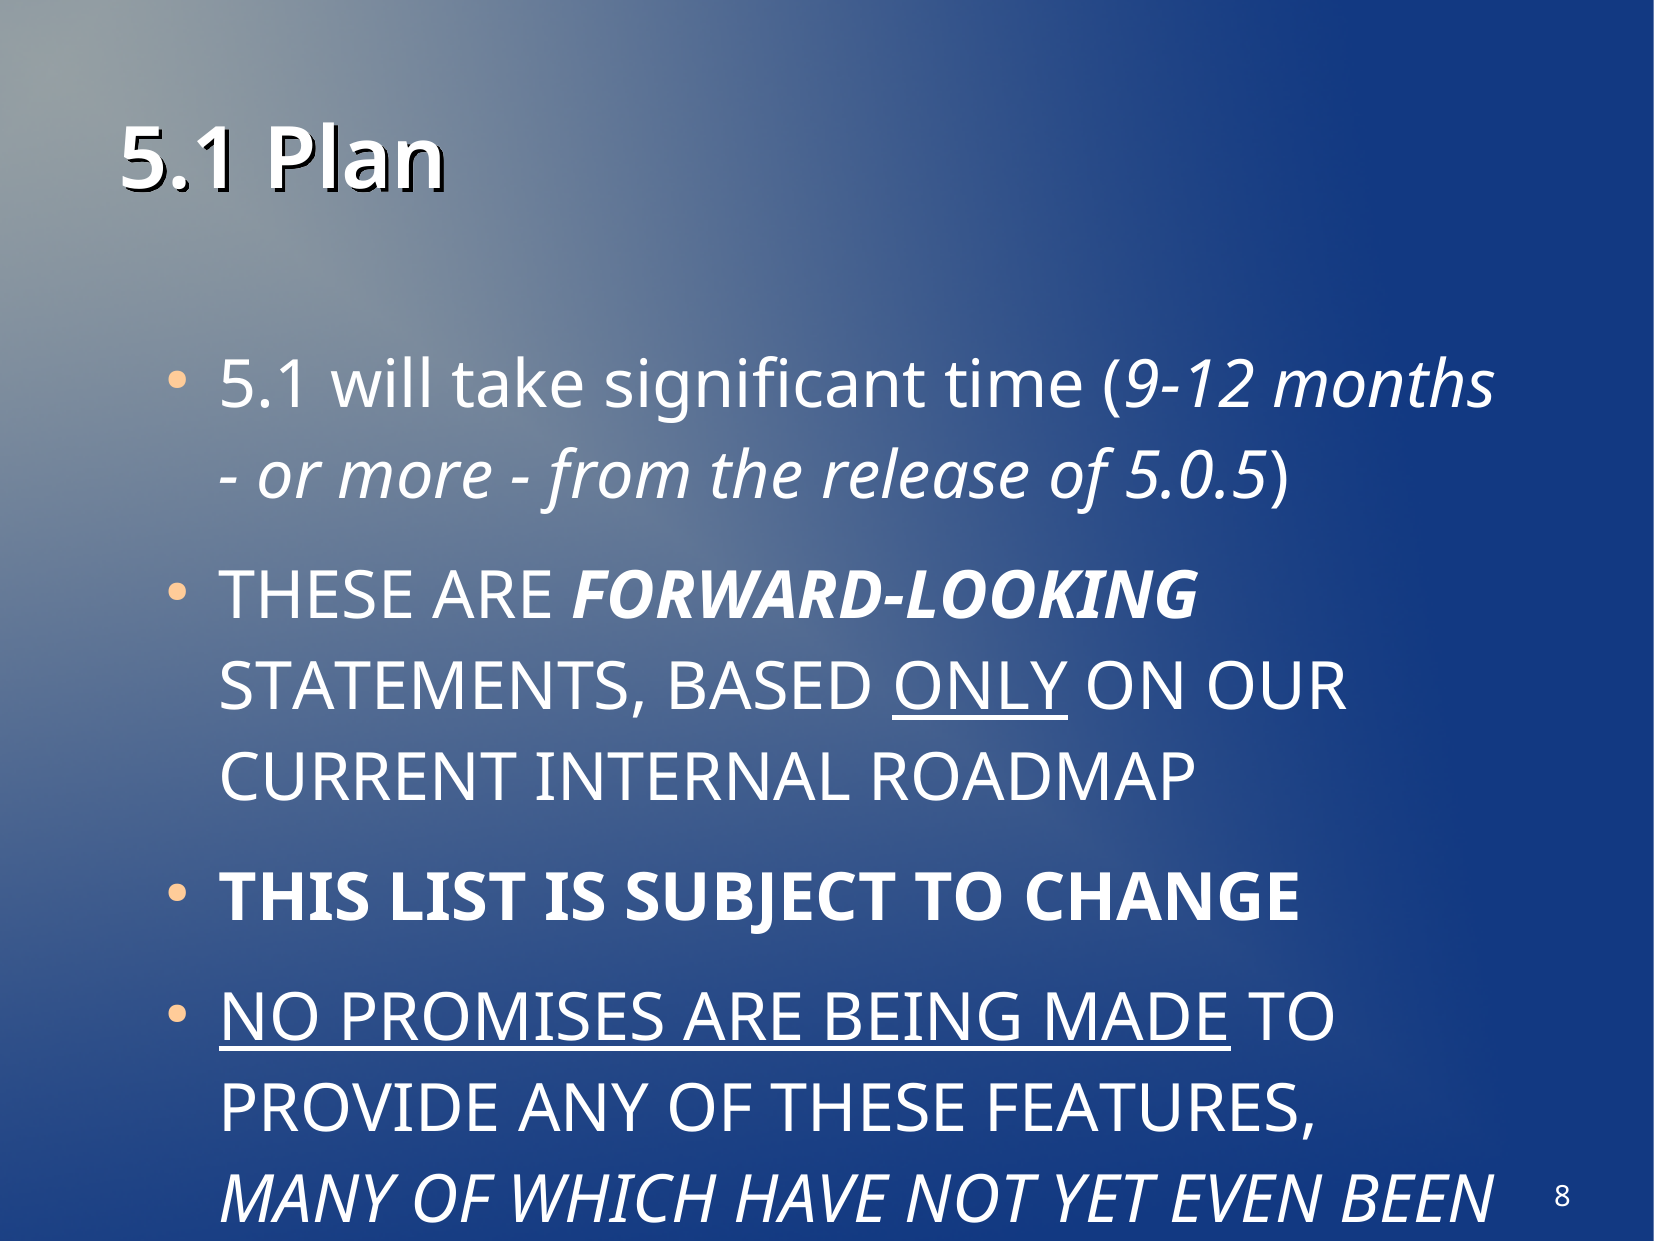

# 5.1 Plan
5.1 will take significant time (9-12 months - or more - from the release of 5.0.5)
THESE ARE FORWARD-LOOKING STATEMENTS, BASED ONLY ON OUR CURRENT INTERNAL ROADMAP
THIS LIST IS SUBJECT TO CHANGE
NO PROMISES ARE BEING MADE TO PROVIDE ANY OF THESE FEATURES, MANY OF WHICH HAVE NOT YET EVEN BEEN STARTED
8